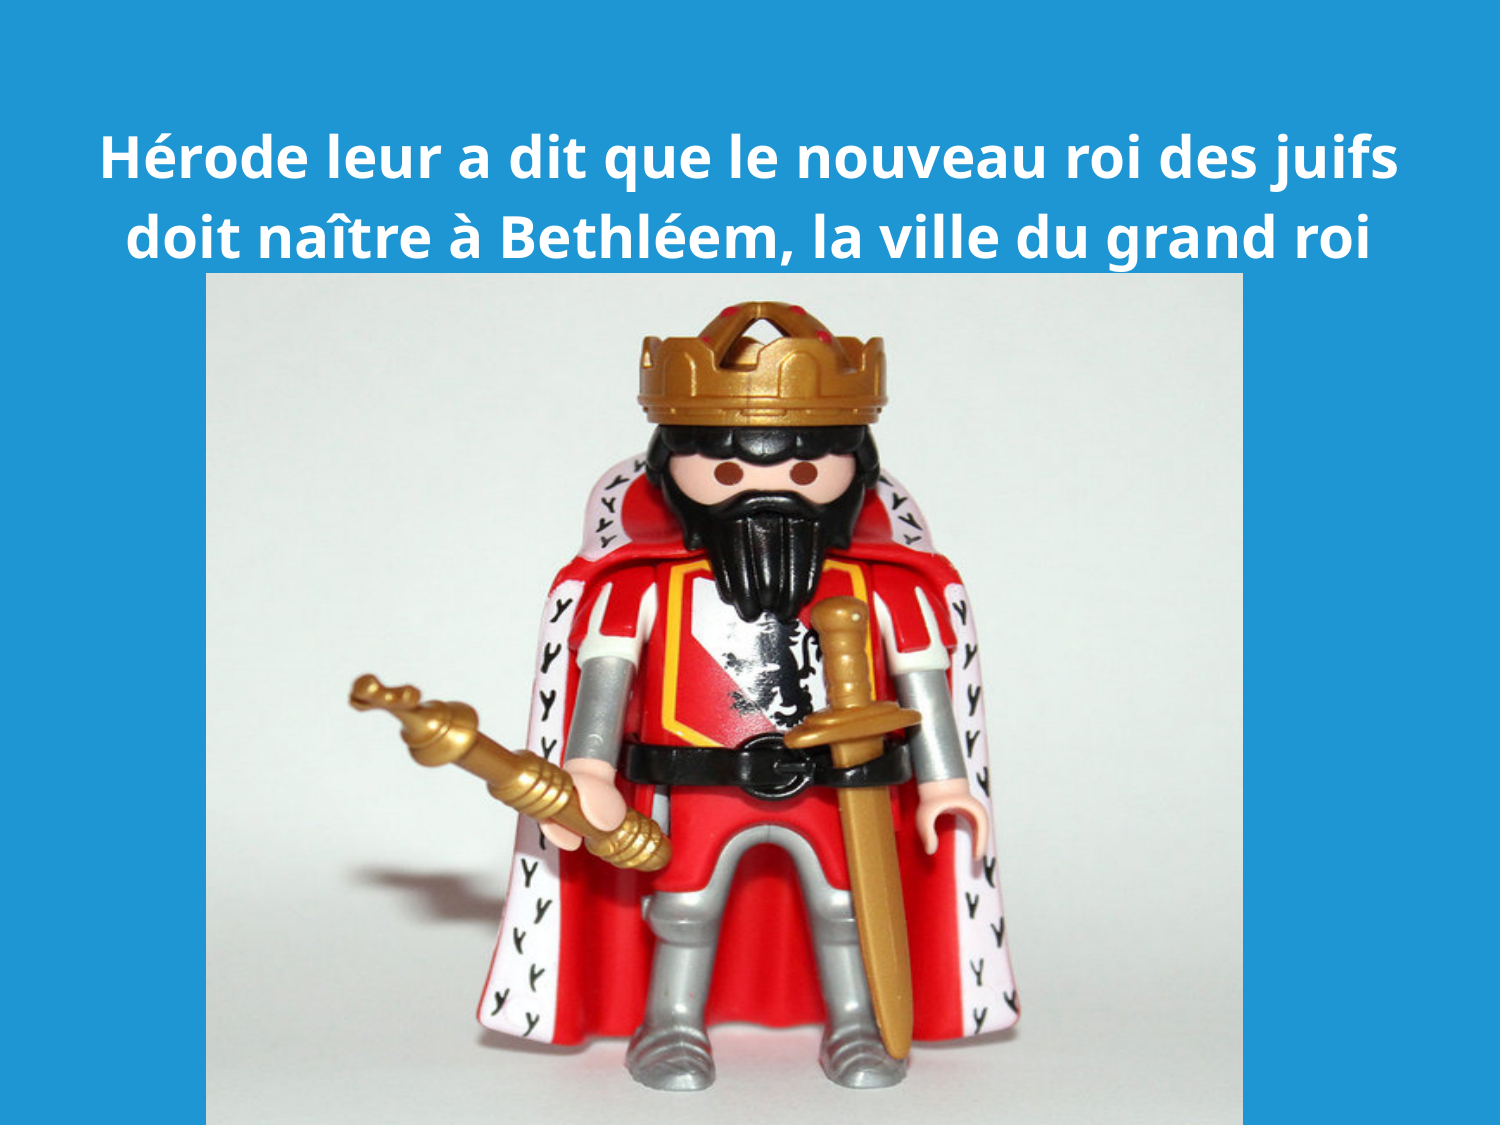

Hérode leur a dit que le nouveau roi des juifs
doit naître à Bethléem, la ville du grand roi David.